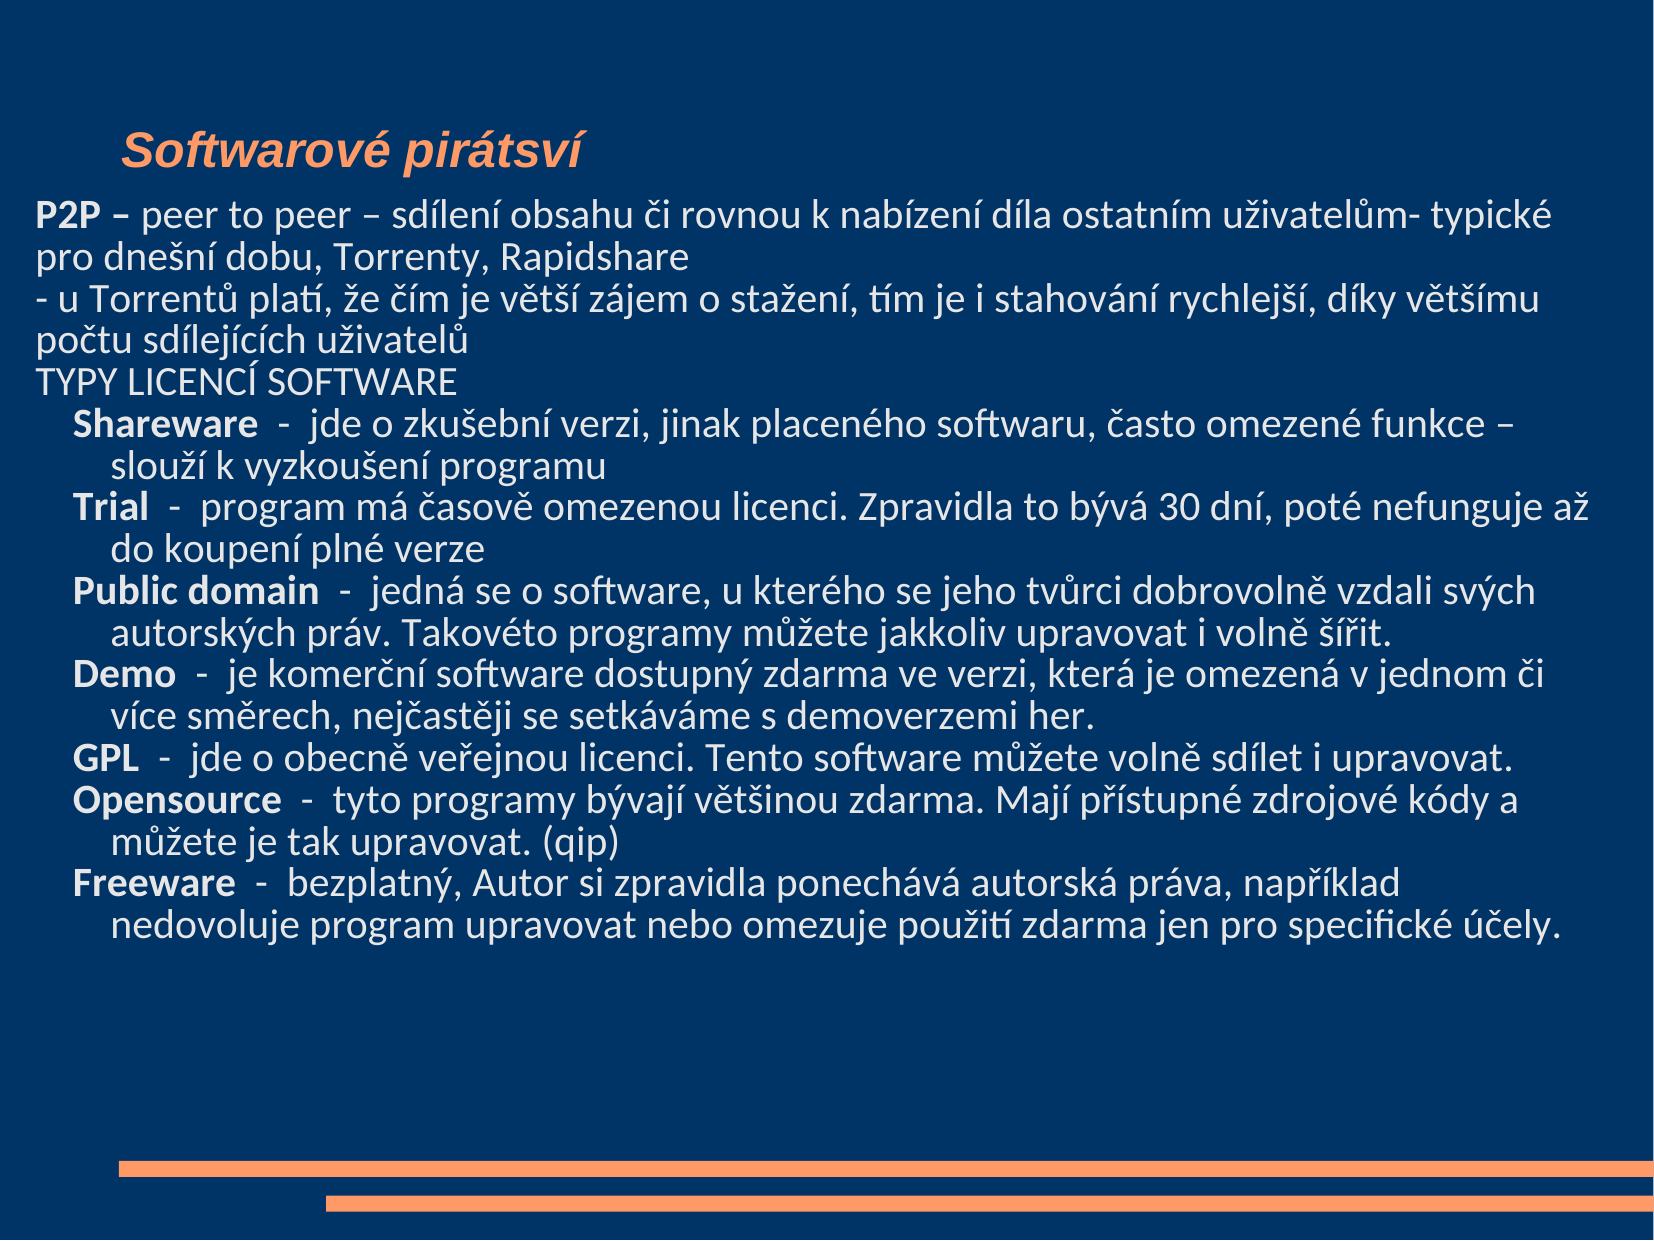

# Softwarové pirátsví
P2P – peer to peer – sdílení obsahu či rovnou k nabízení díla ostatním uživatelům- typické pro dnešní dobu, Torrenty, Rapidshare
- u Torrentů platí, že čím je větší zájem o stažení, tím je i stahování rychlejší, díky většímu počtu sdílejících uživatelů
TYPY LICENCÍ SOFTWARE
Shareware  -  jde o zkušební verzi, jinak placeného softwaru, často omezené funkce – slouží k vyzkoušení programu
Trial  -  program má časově omezenou licenci. Zpravidla to bývá 30 dní, poté nefunguje až do koupení plné verze
Public domain  -  jedná se o software, u kterého se jeho tvůrci dobrovolně vzdali svých autorských práv. Takovéto programy můžete jakkoliv upravovat i volně šířit.
Demo  -  je komerční software dostupný zdarma ve verzi, která je omezená v jednom či více směrech, nejčastěji se setkáváme s demoverzemi her.
GPL  -  jde o obecně veřejnou licenci. Tento software můžete volně sdílet i upravovat.
Opensource  -  tyto programy bývají většinou zdarma. Mají přístupné zdrojové kódy a můžete je tak upravovat. (qip)
Freeware  -  bezplatný, Autor si zpravidla ponechává autorská práva, například nedovoluje program upravovat nebo omezuje použití zdarma jen pro specifické účely.